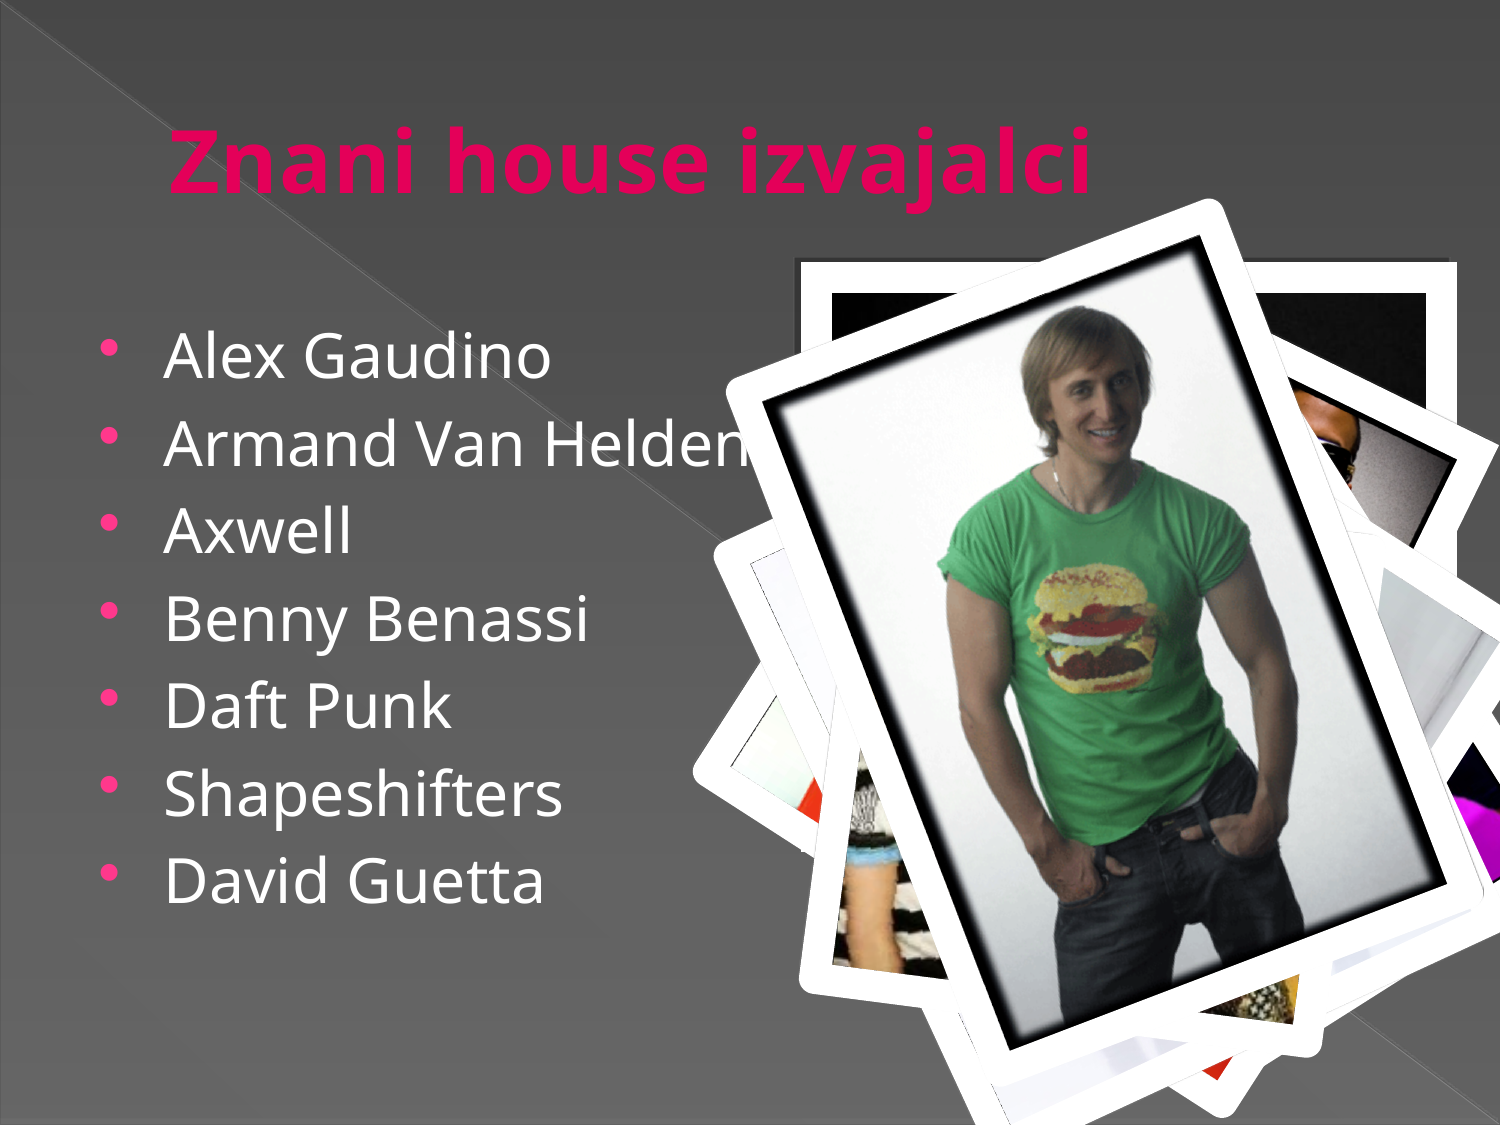

# Znani house izvajalci
Alex Gaudino
Armand Van Helden
Axwell
Benny Benassi
Daft Punk
Shapeshifters
David Guetta